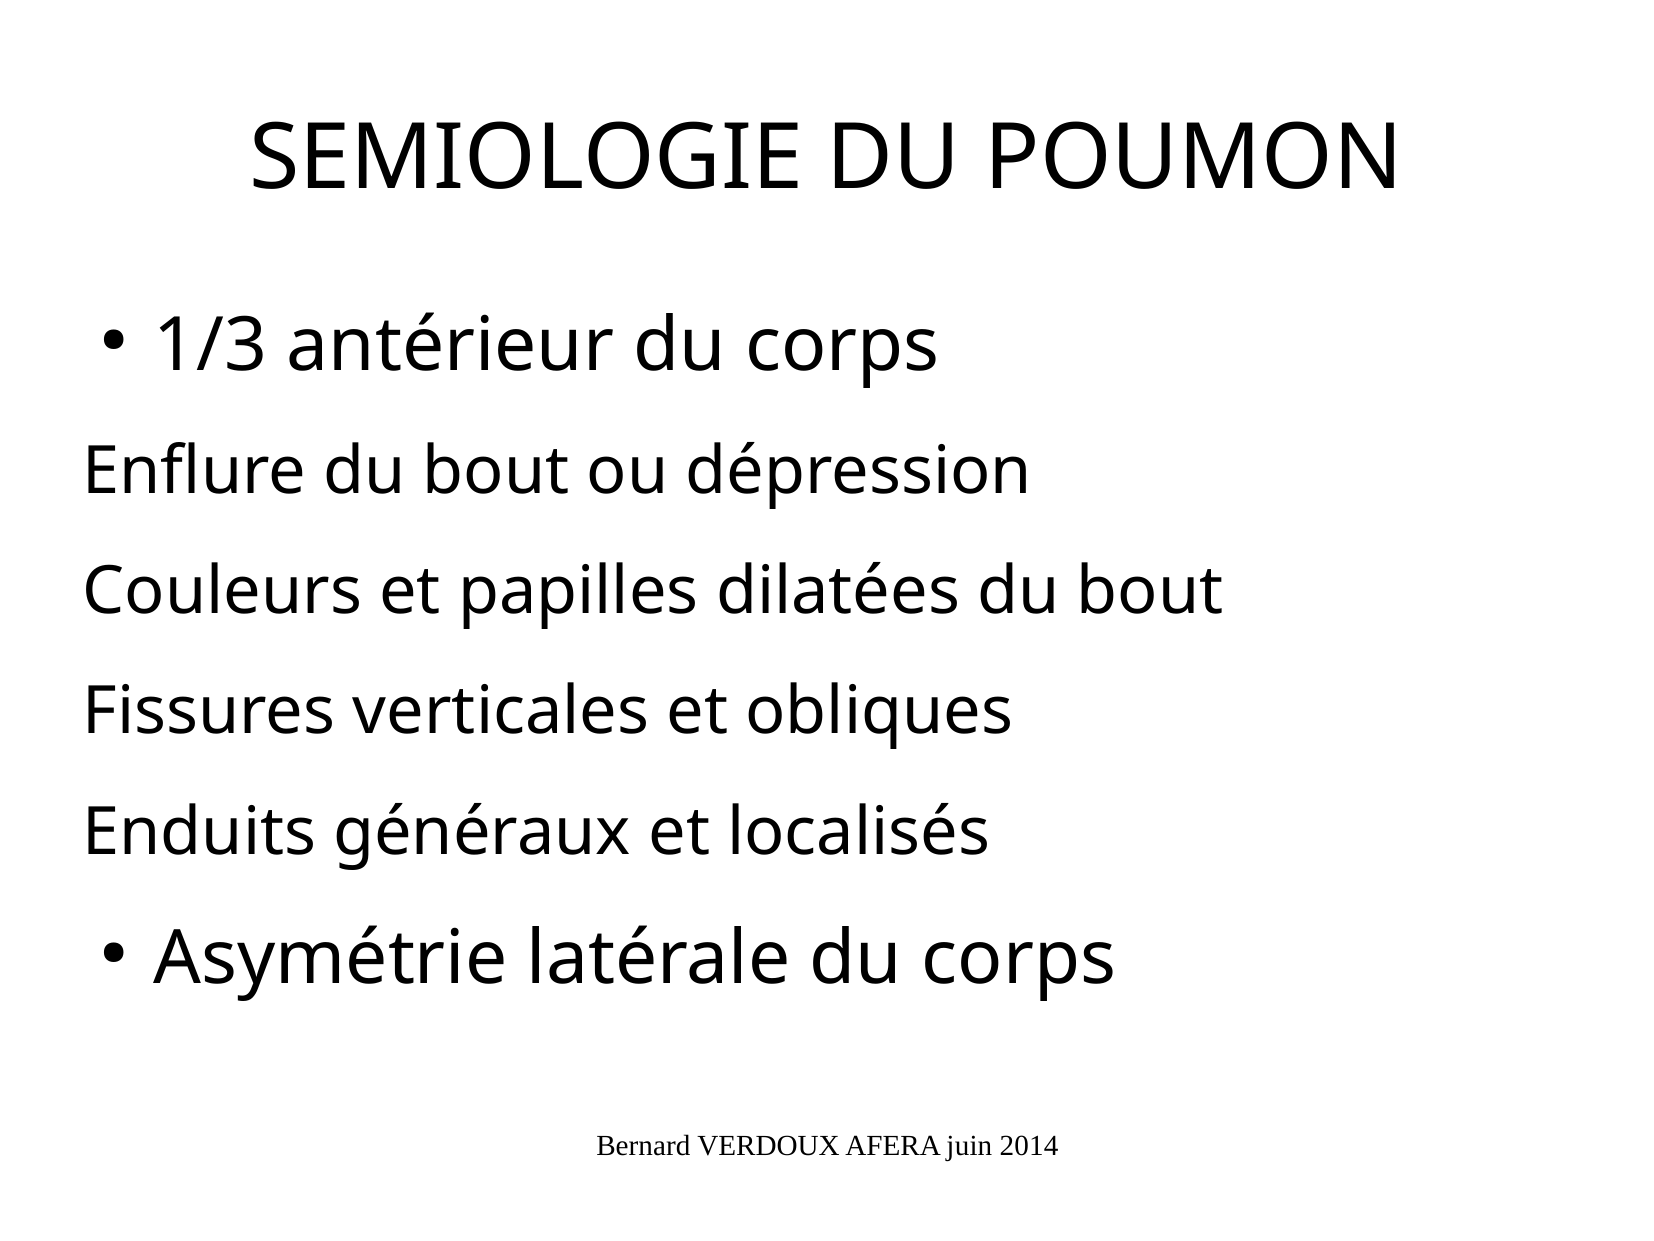

# SEMIOLOGIE DU POUMON
1/3 antérieur du corps
Enflure du bout ou dépression
Couleurs et papilles dilatées du bout
Fissures verticales et obliques
Enduits généraux et localisés
Asymétrie latérale du corps
Bernard VERDOUX AFERA juin 2014